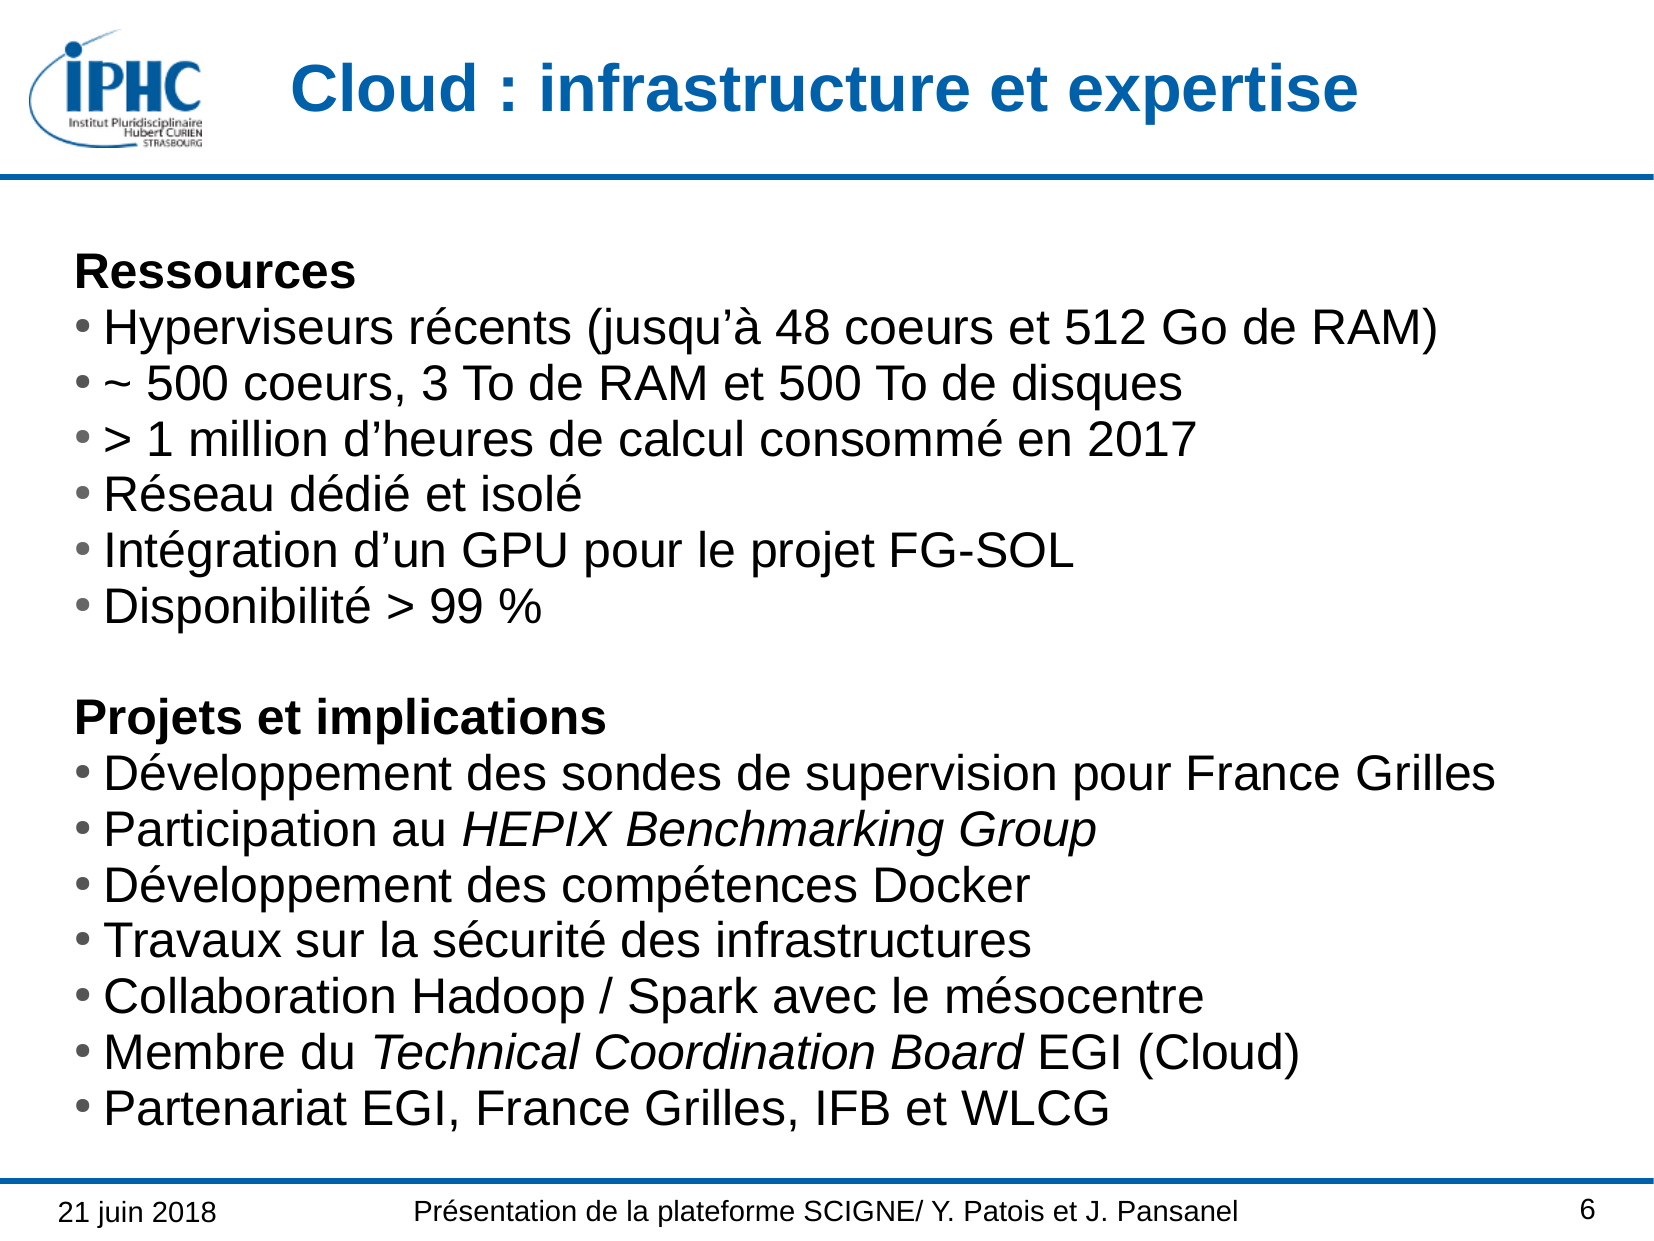

Cloud : infrastructure et expertise
Ressources
Hyperviseurs récents (jusqu’à 48 coeurs et 512 Go de RAM)
~ 500 coeurs, 3 To de RAM et 500 To de disques
> 1 million d’heures de calcul consommé en 2017
Réseau dédié et isolé
Intégration d’un GPU pour le projet FG-SOL
Disponibilité > 99 %
Projets et implications
Développement des sondes de supervision pour France Grilles
Participation au HEPIX Benchmarking Group
Développement des compétences Docker
Travaux sur la sécurité des infrastructures
Collaboration Hadoop / Spark avec le mésocentre
Membre du Technical Coordination Board EGI (Cloud)
Partenariat EGI, France Grilles, IFB et WLCG
6
Présentation de la plateforme SCIGNE/ Y. Patois et J. Pansanel
21 juin 2018